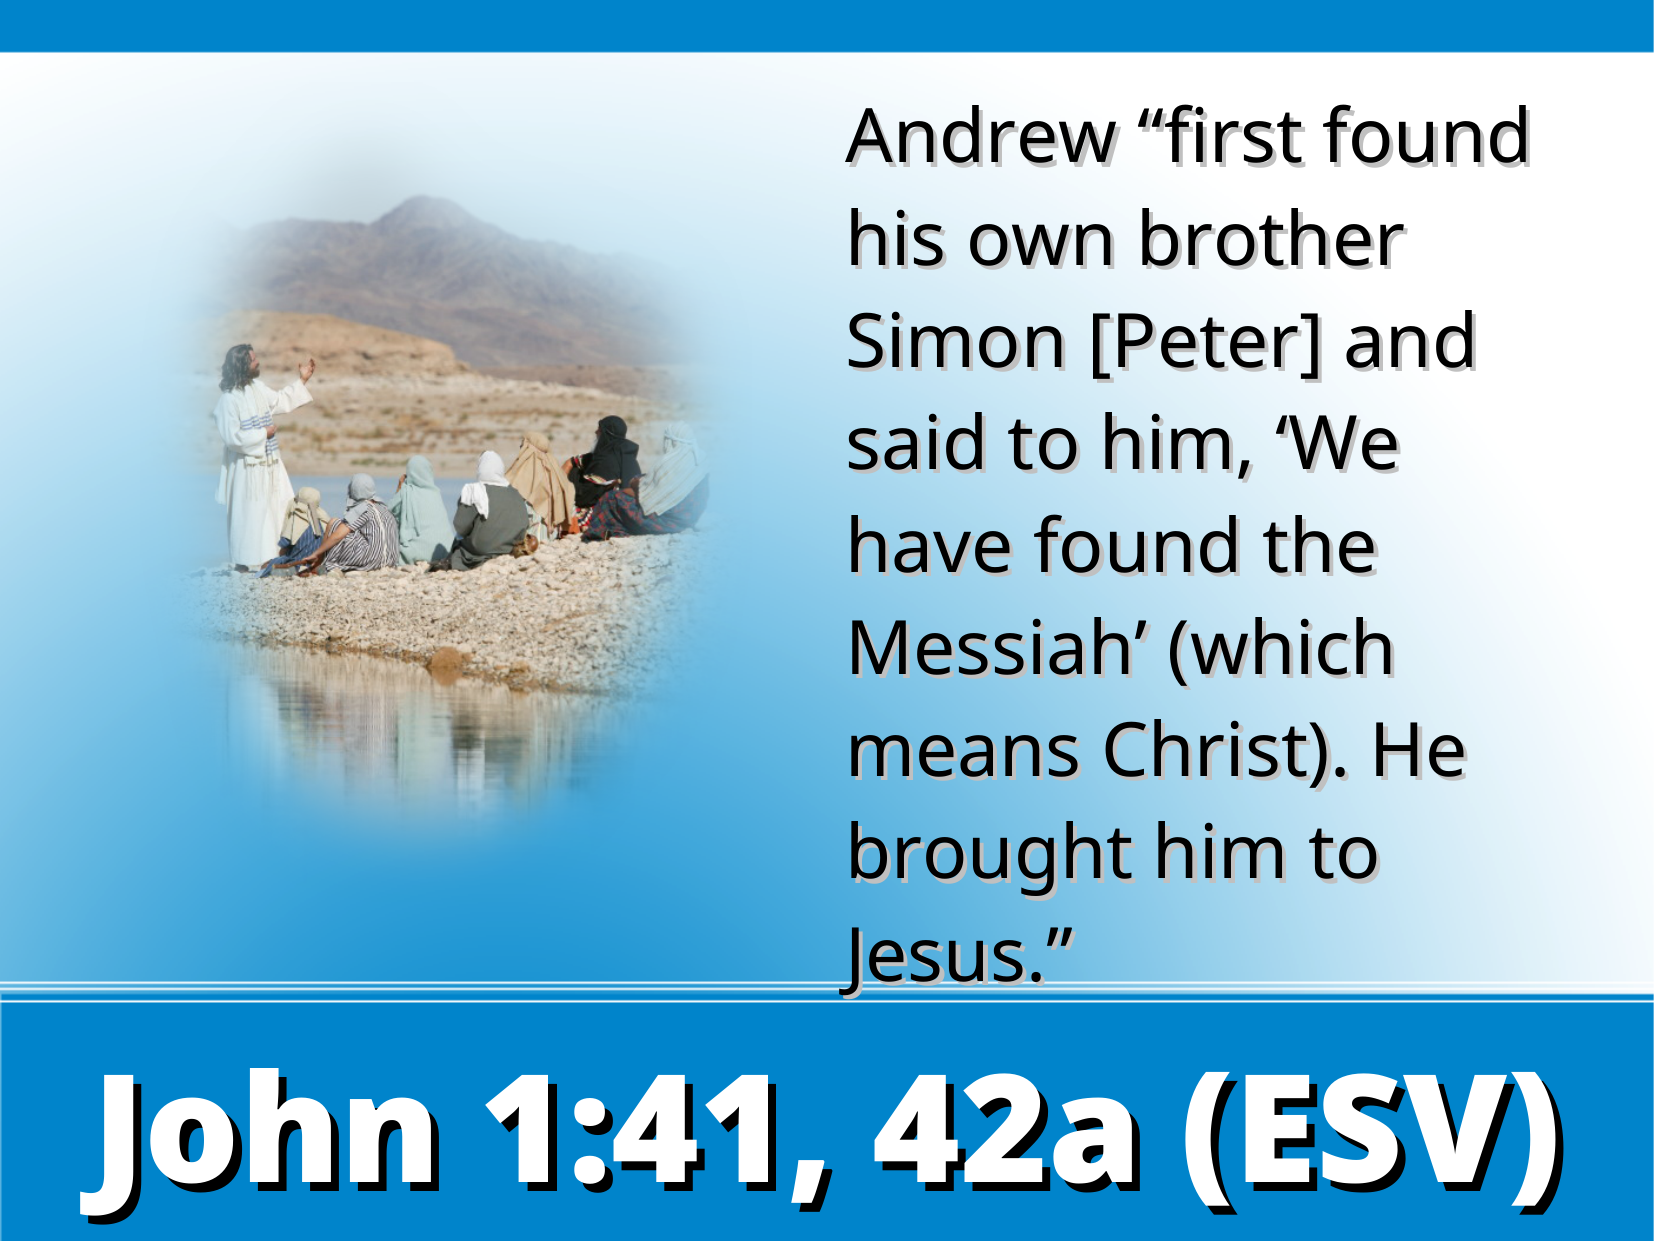

Andrew “first found his own brother Simon [Peter] and said to him, ‘We have found the Messiah’ (which means Christ). He brought him to Jesus.”
# John 1:41, 42a (ESV)